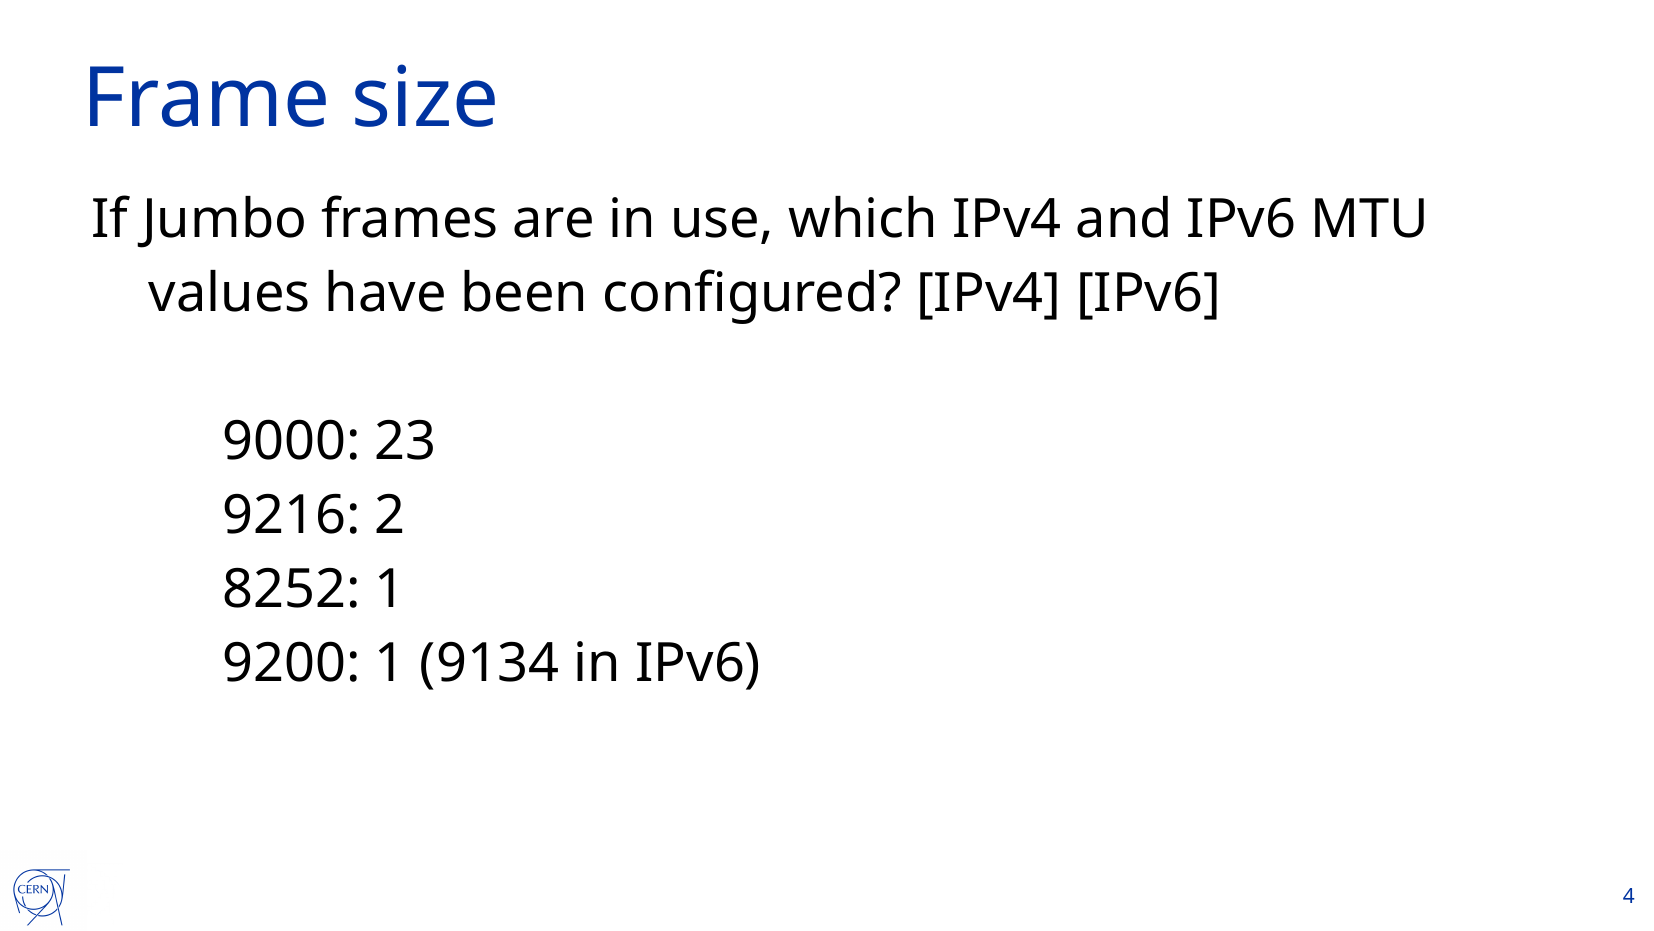

# Frame size
If Jumbo frames are in use, which IPv4 and IPv6 MTU values have been configured? [IPv4] [IPv6]
	9000: 23
	9216: 2
	8252: 1
	9200: 1 (9134 in IPv6)